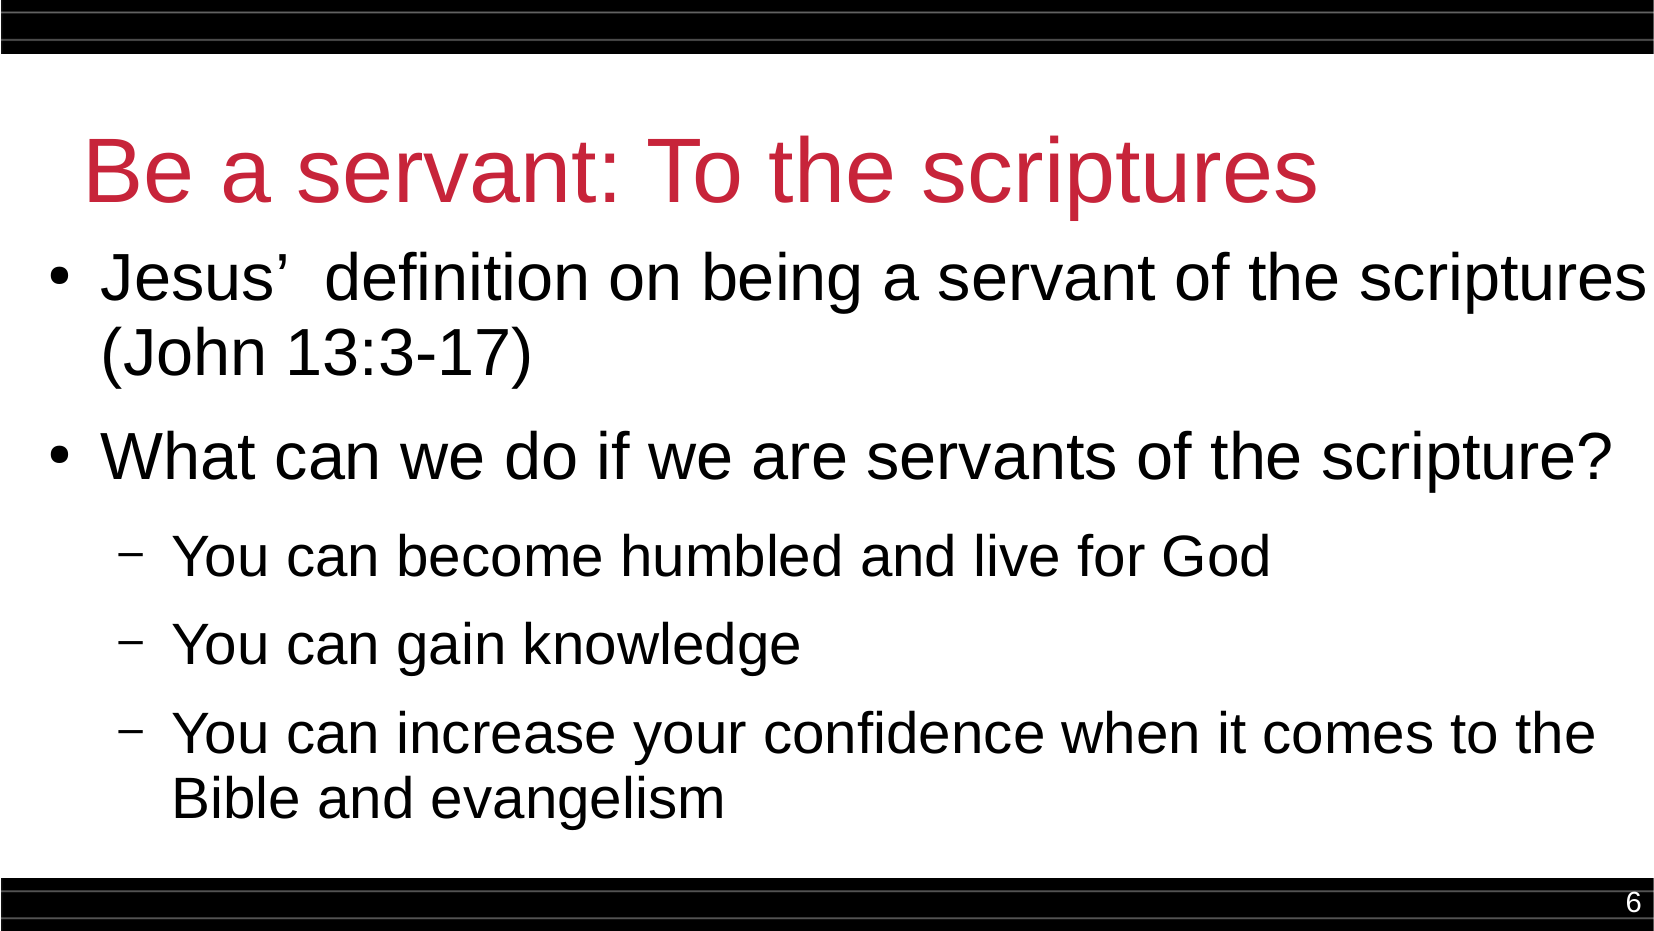

# Be a servant: To the scriptures
Jesus’ definition on being a servant of the scriptures (John 13:3-17)
What can we do if we are servants of the scripture?
You can become humbled and live for God
You can gain knowledge
You can increase your confidence when it comes to the Bible and evangelism